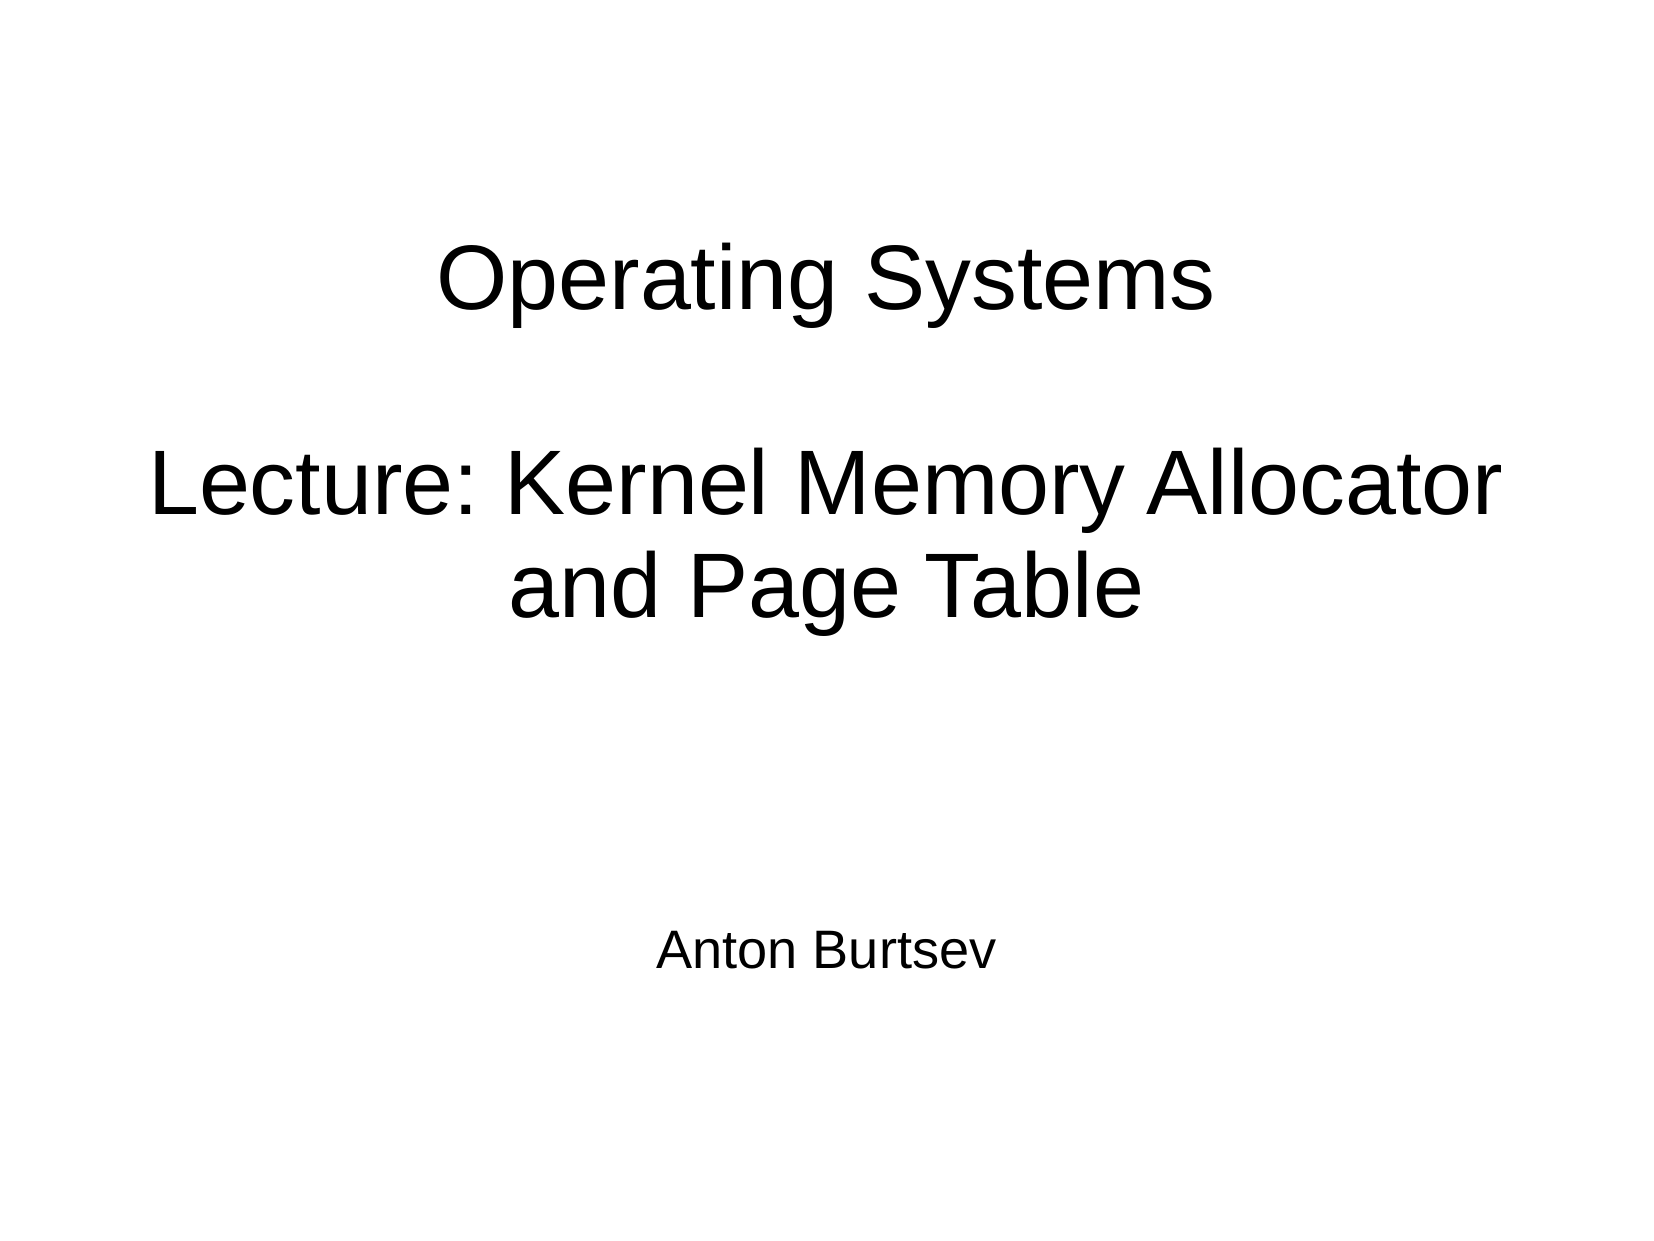

# Operating Systems Lecture: Kernel Memory Allocator and Page Table
Anton Burtsev